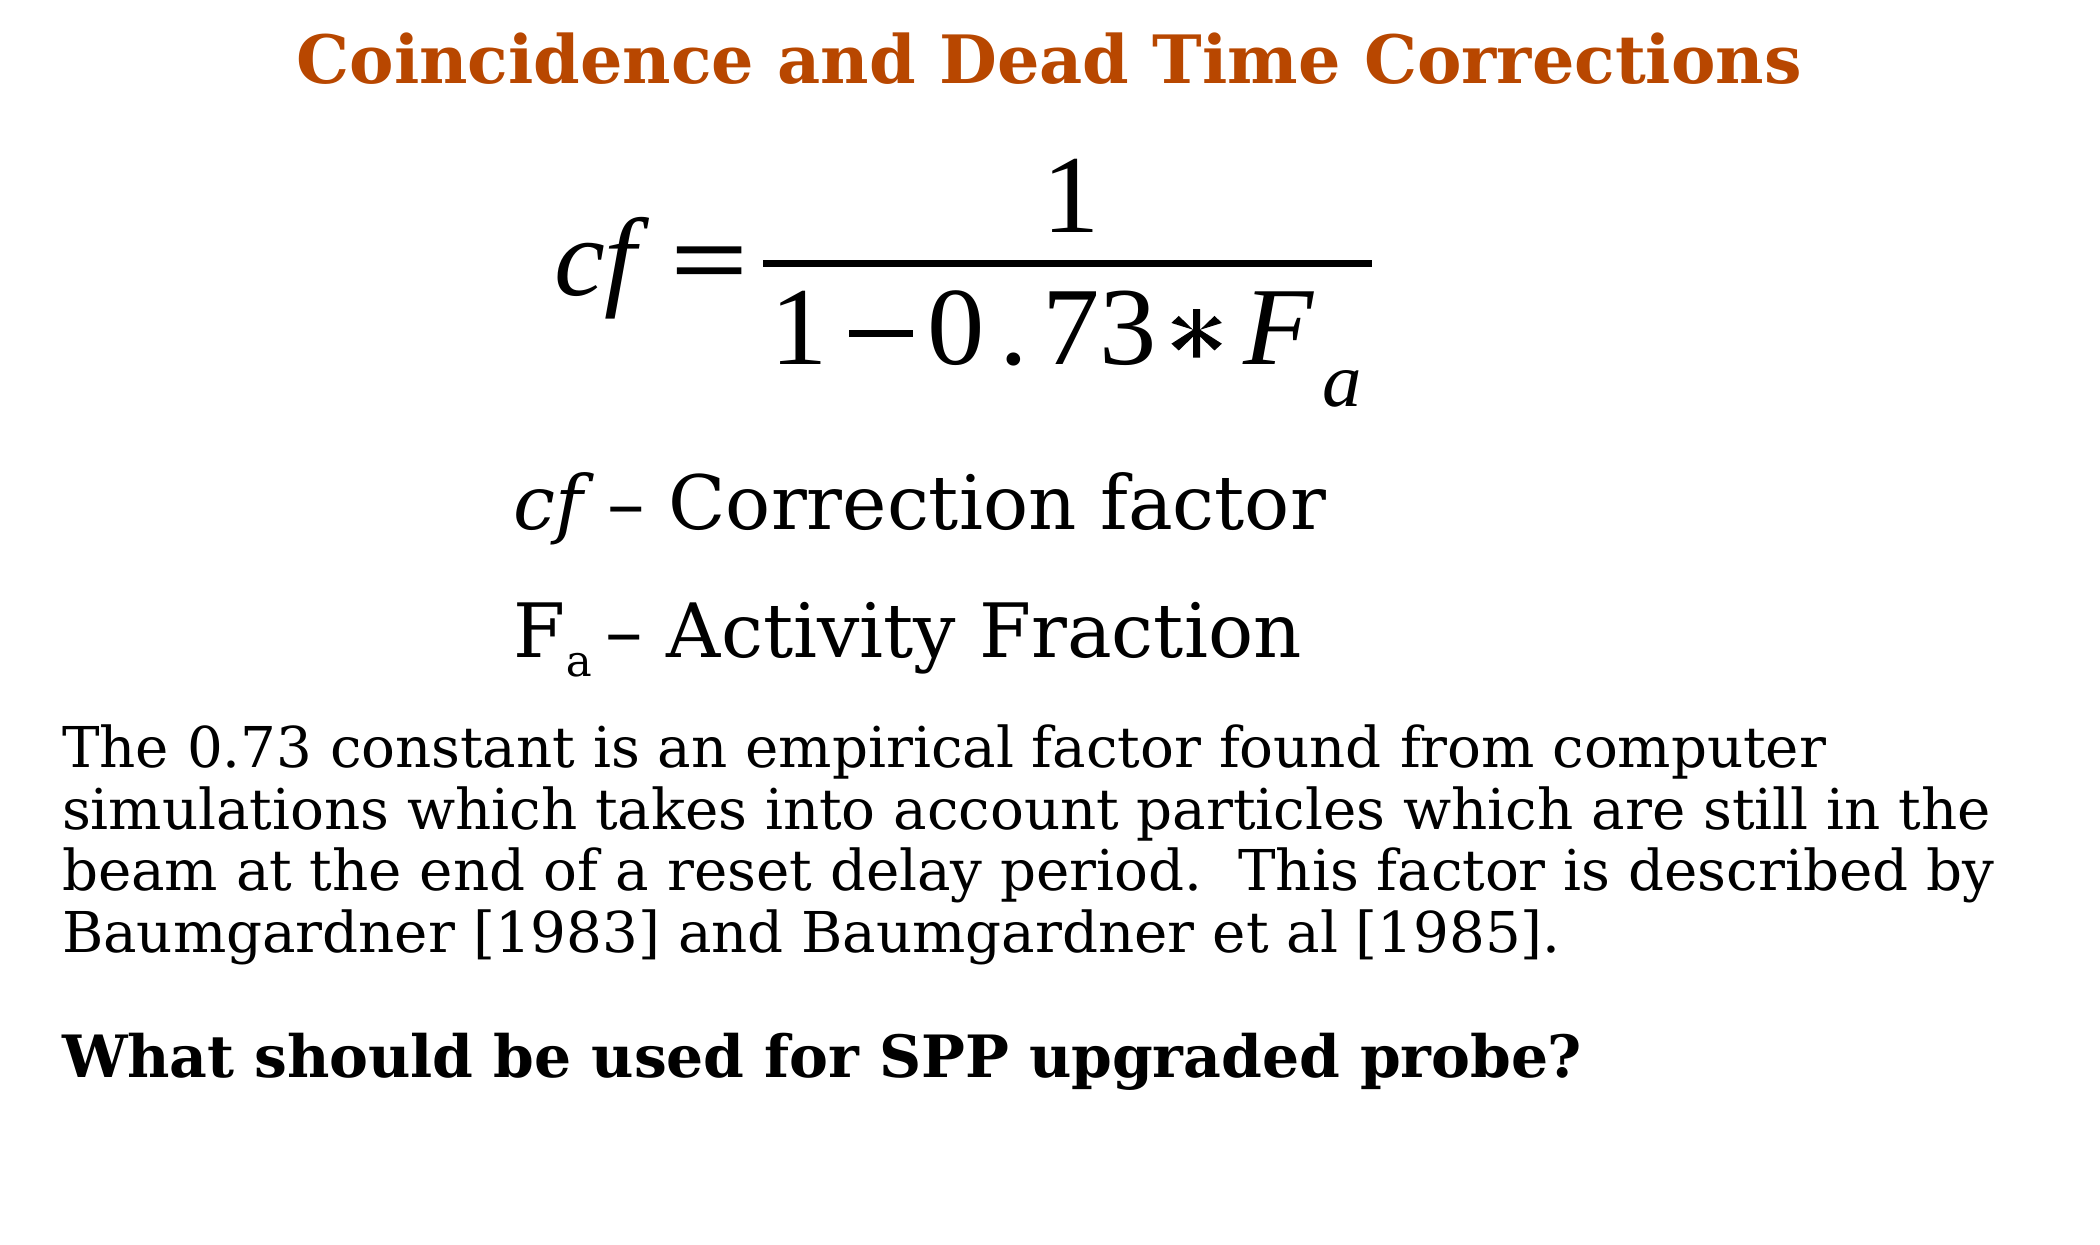

Coincidence and Dead Time Corrections
cf – Correction factor
Fa – Activity Fraction
Fa – Activity Fraction
The 0.73 constant is an empirical factor found from computer simulations which takes into account particles which are still in the beam at the end of a reset delay period. This factor is described by Baumgardner [1983] and Baumgardner et al [1985].
What should be used for SPP upgraded probe?